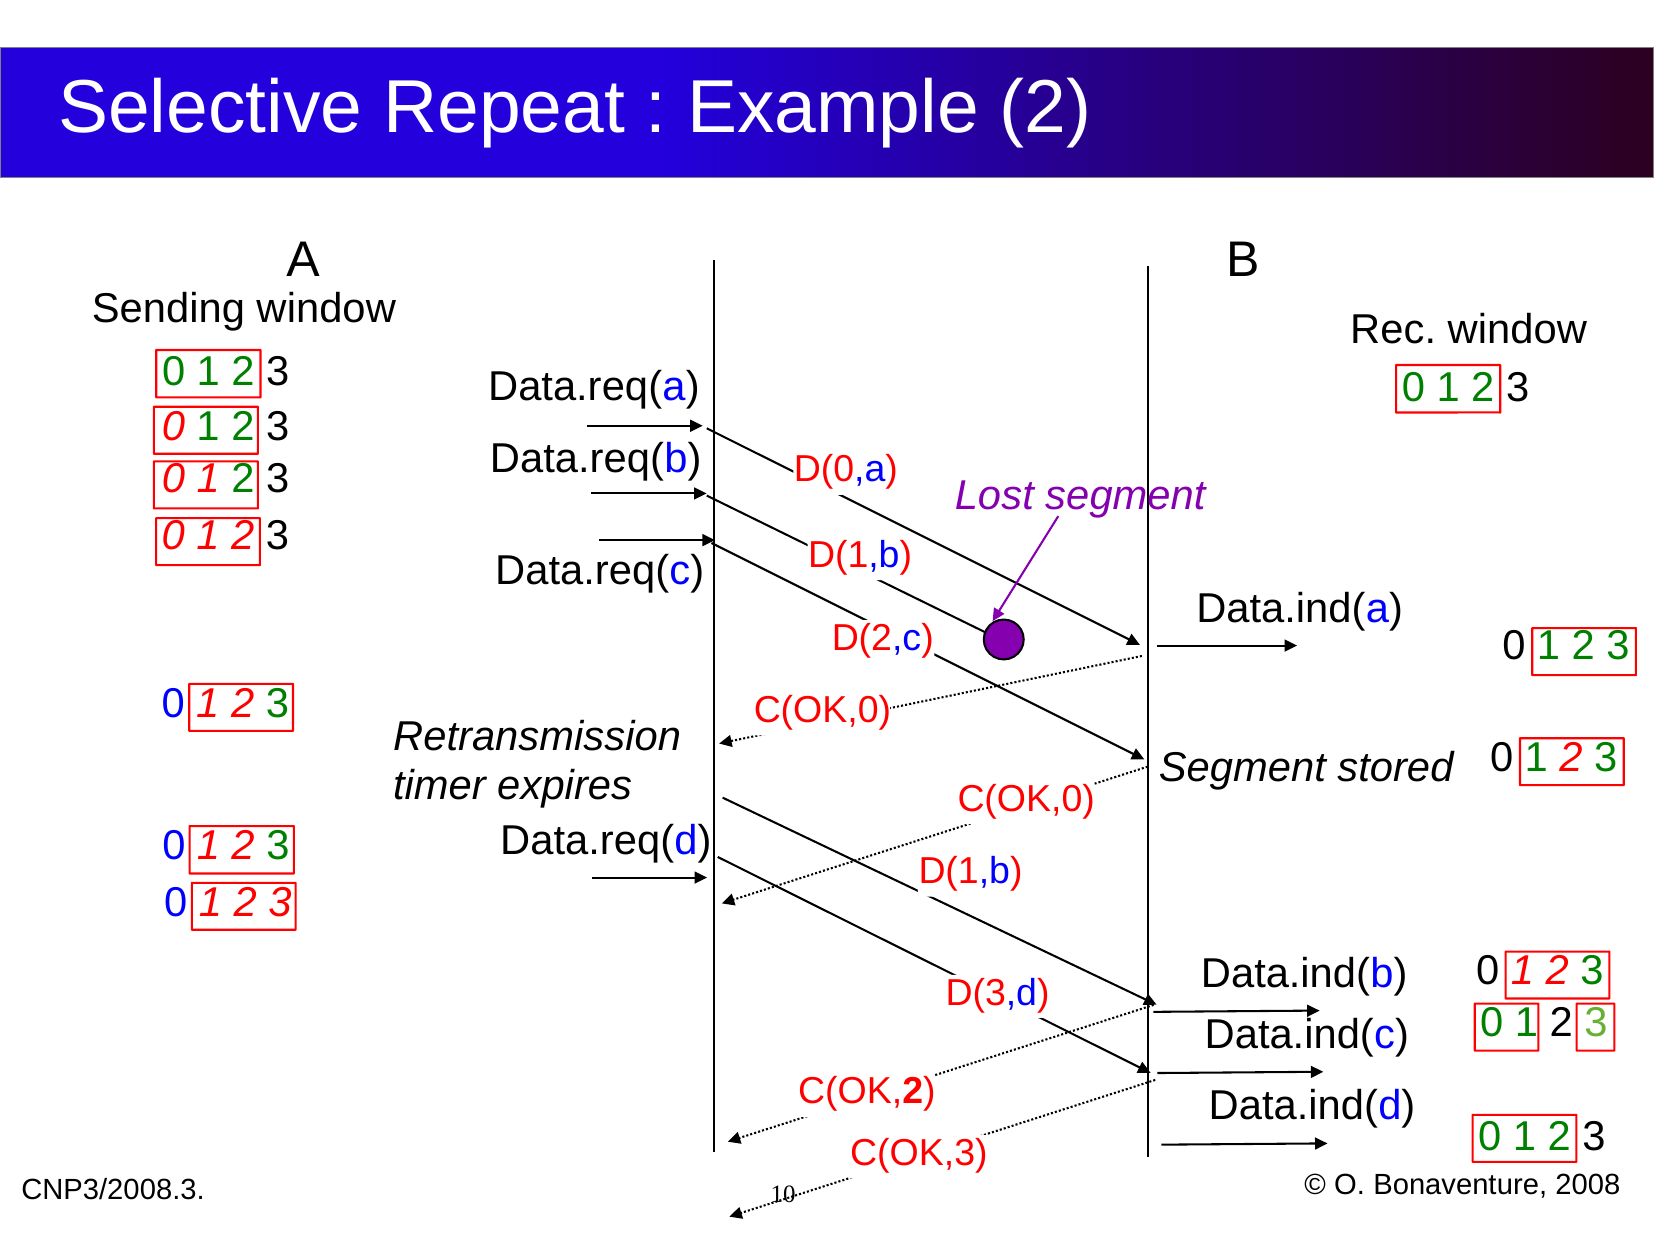

# Selective Repeat : Example (2)
A B
Sending window
Rec. window
0 1 2 3
Data.req(a)
D(0,a)
Data.ind(a)
0 1 2 3
0 1 2 3
Data.req(b)
Lost segment
D(1,b)
0 1 2 3
0 1 2 3
Data.req(c)
D(2,c)
0 1 2 3
C(OK,0)
0 1 2 3
Retransmission
timer expires
0 1 2 3
Segment stored
C(OK,0)
D(1,b)
Data.req(d)
D(3,d)
Data.ind(d)
0 1 2 3
0 1 2 3
0 1 2 3
Data.ind(b)
0 1 2 3
C(OK,2)
Data.ind(c)
C(OK,3)
0 1 2 3
© O. Bonaventure, 2008
CNP3/2008.3.